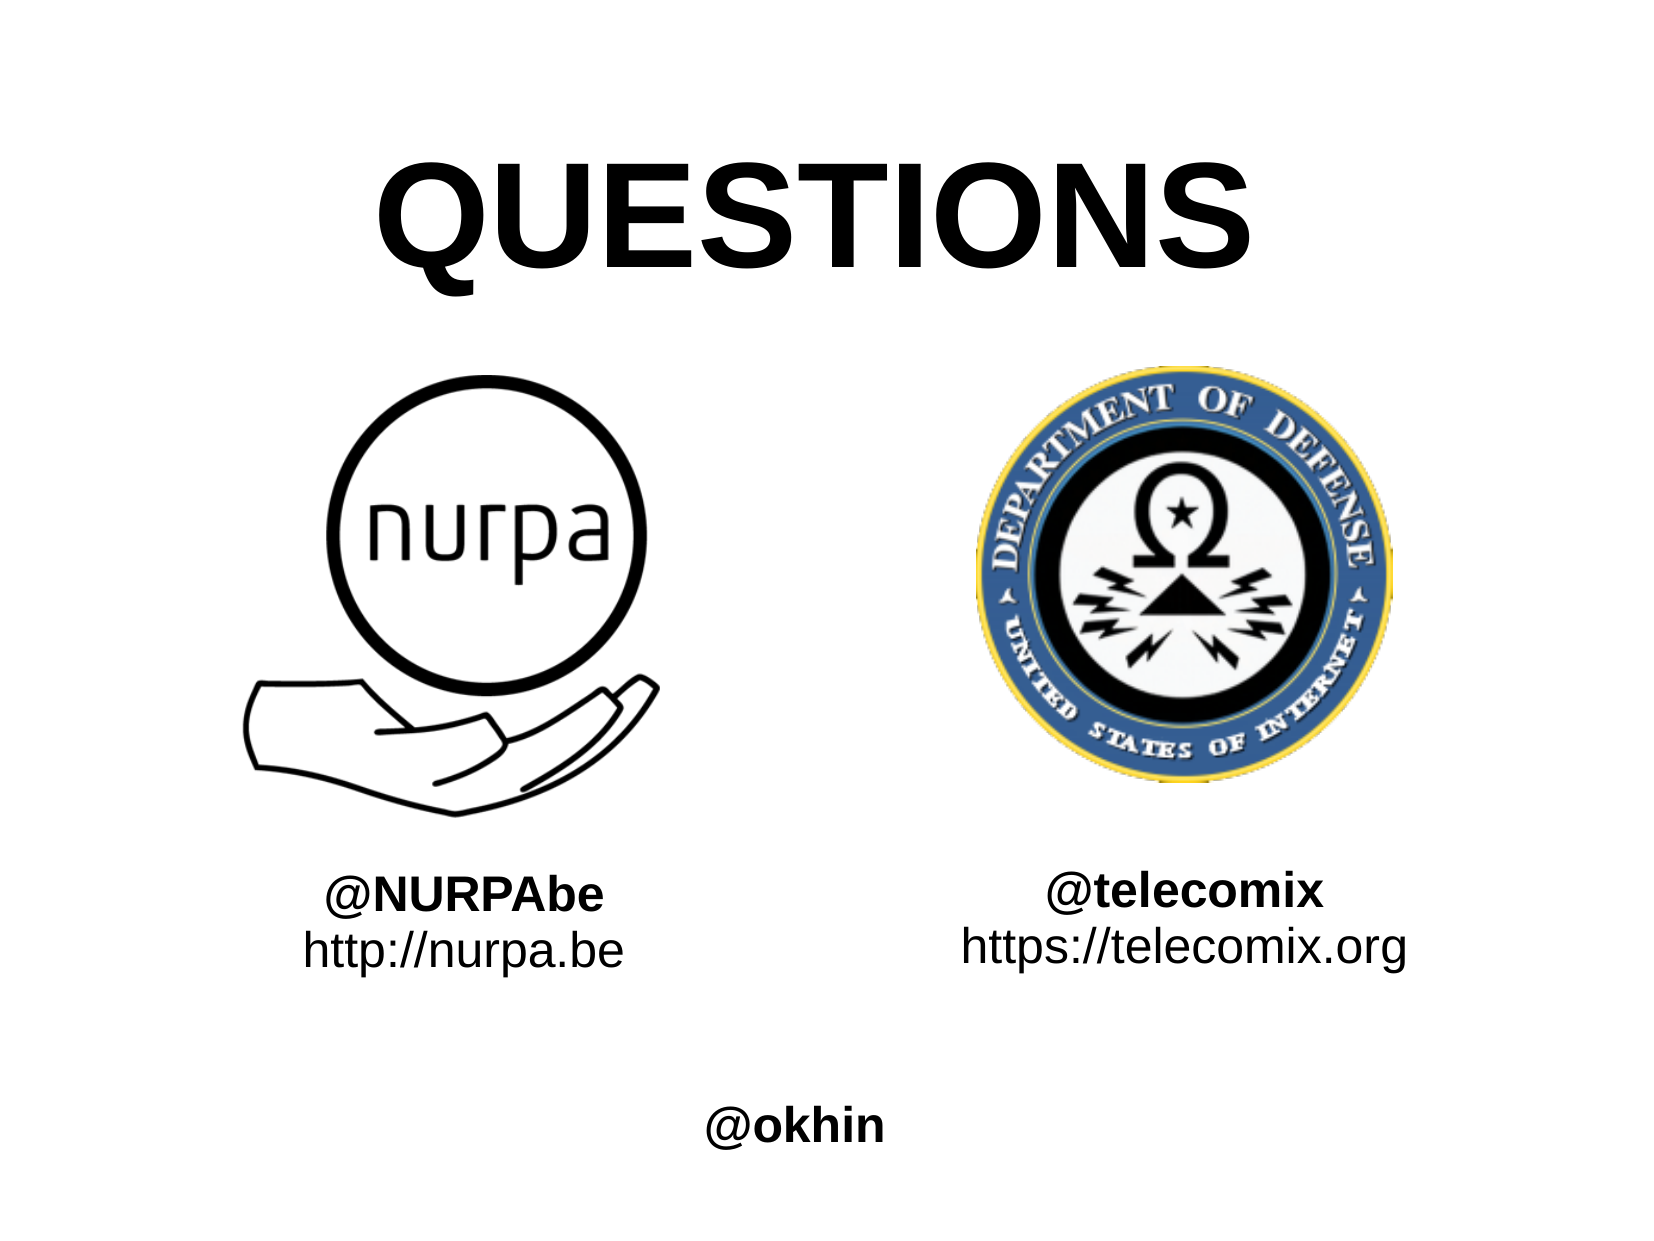

# QUESTIONS
@telecomix
https://telecomix.org
@NURPAbe
http://nurpa.be
@okhin